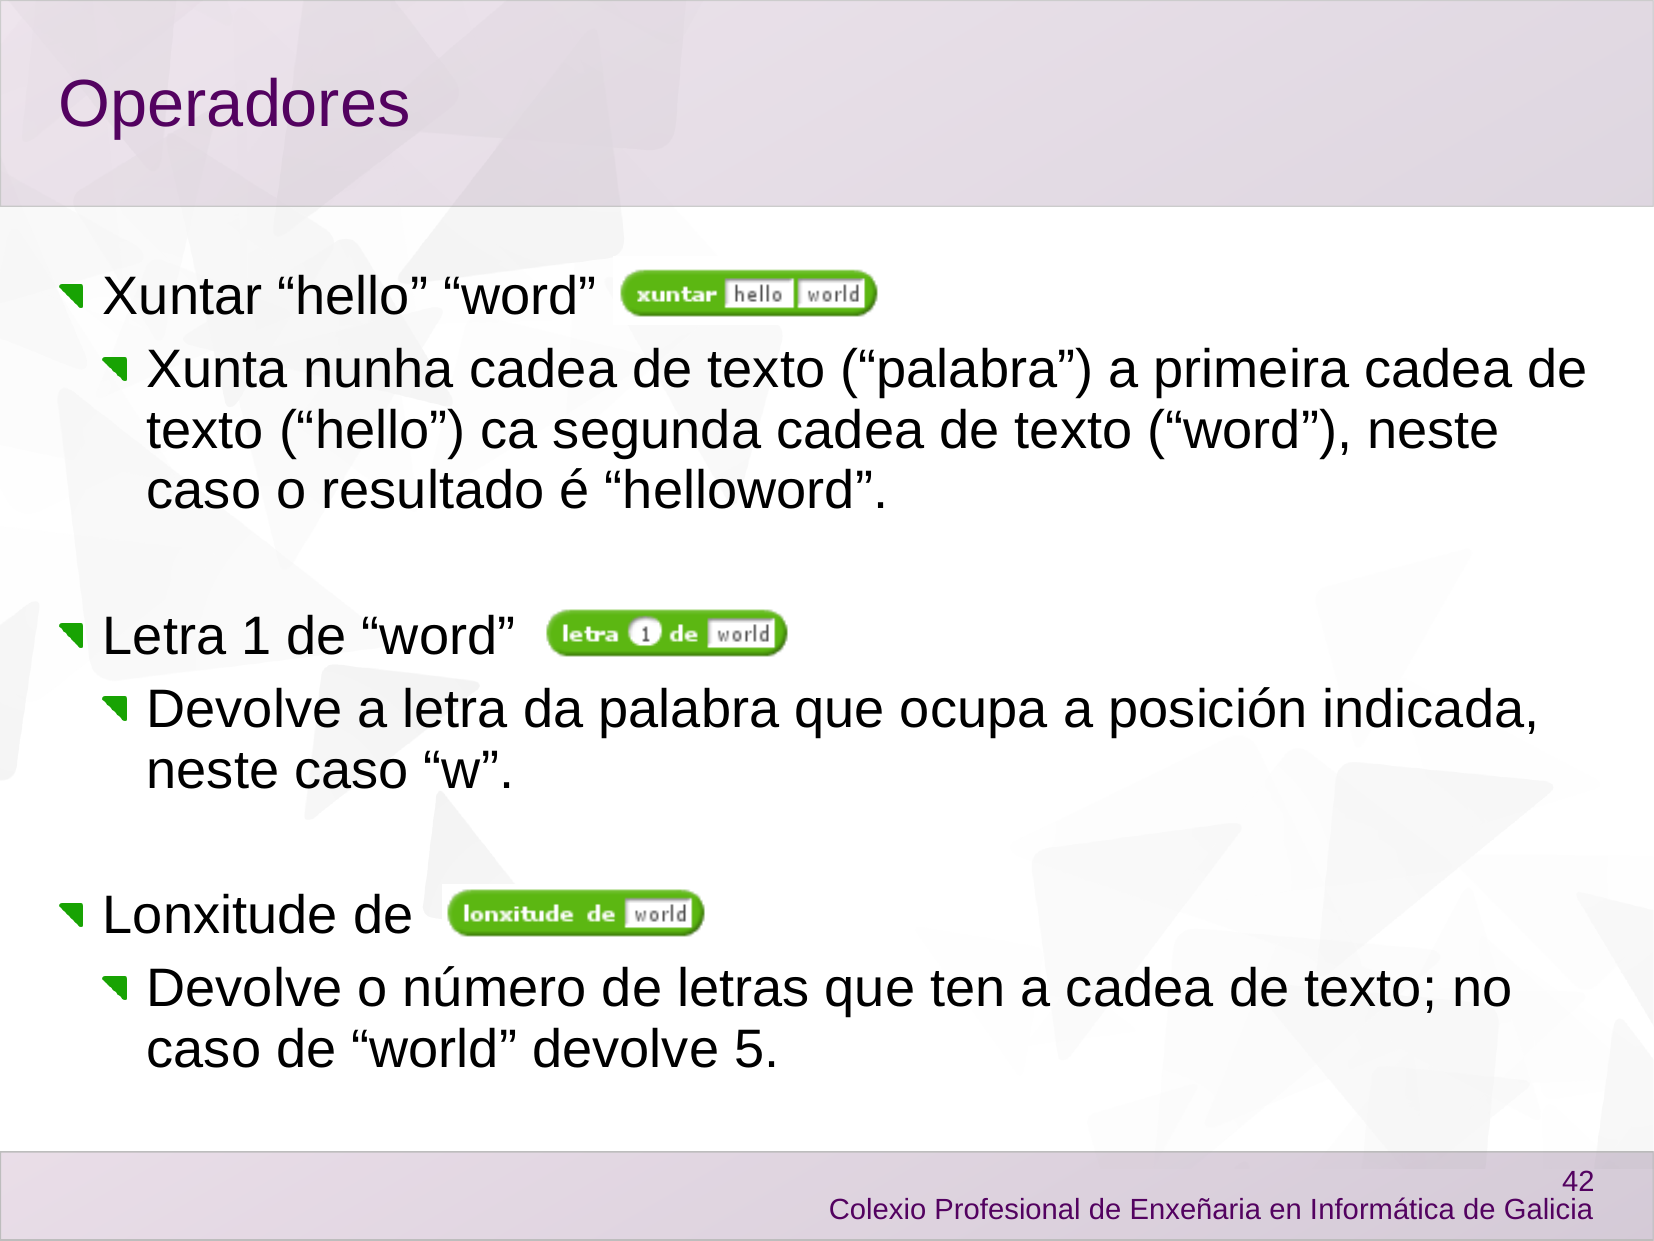

# Operadores
Xuntar “hello” “word”
Xunta nunha cadea de texto (“palabra”) a primeira cadea de texto (“hello”) ca segunda cadea de texto (“word”), neste caso o resultado é “helloword”.
Letra 1 de “word”
Devolve a letra da palabra que ocupa a posición indicada, neste caso “w”.
Lonxitude de
Devolve o número de letras que ten a cadea de texto; no caso de “world” devolve 5.
42
Colexio Profesional de Enxeñaria en Informática de Galicia